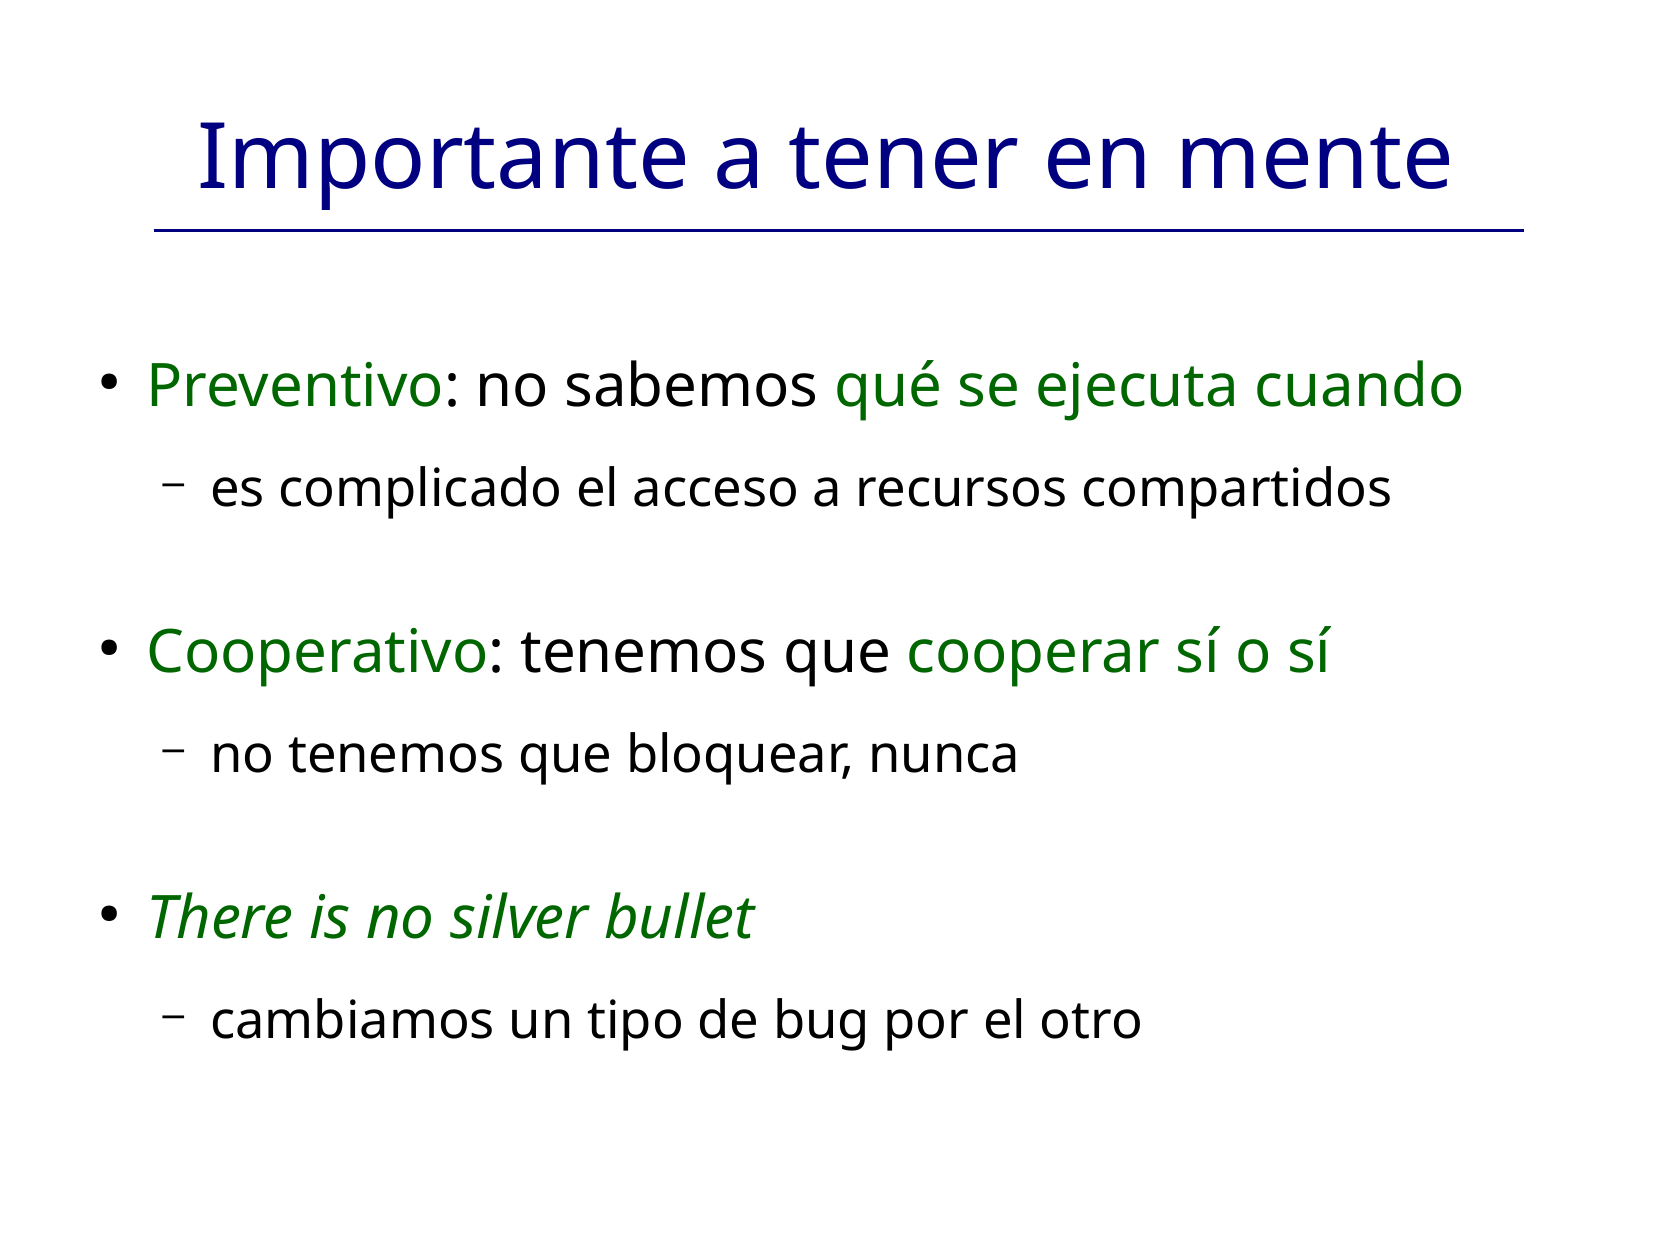

# Importante a tener en mente
Preventivo: no sabemos qué se ejecuta cuando
es complicado el acceso a recursos compartidos
Cooperativo: tenemos que cooperar sí o sí
no tenemos que bloquear, nunca
There is no silver bullet
cambiamos un tipo de bug por el otro